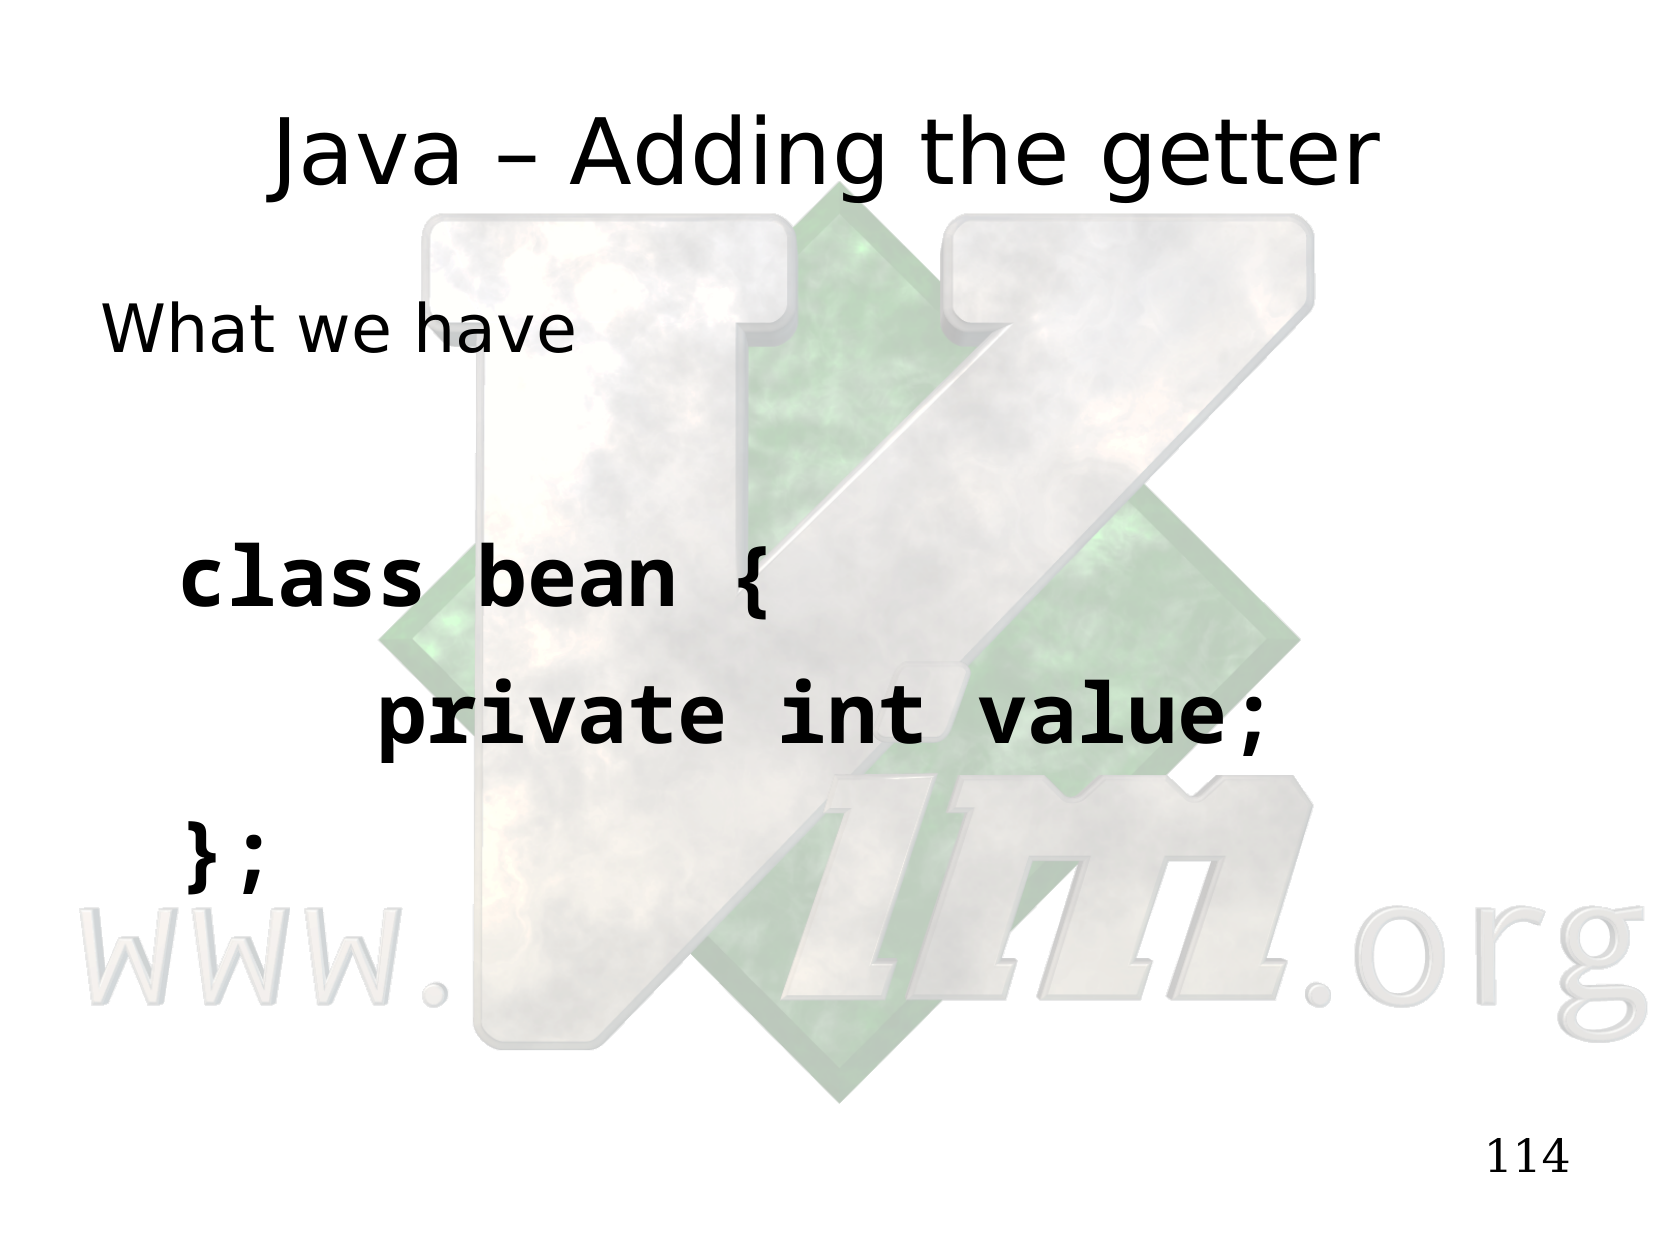

# Java – Adding the getter
What we have
class bean {
 private int value;
};
114